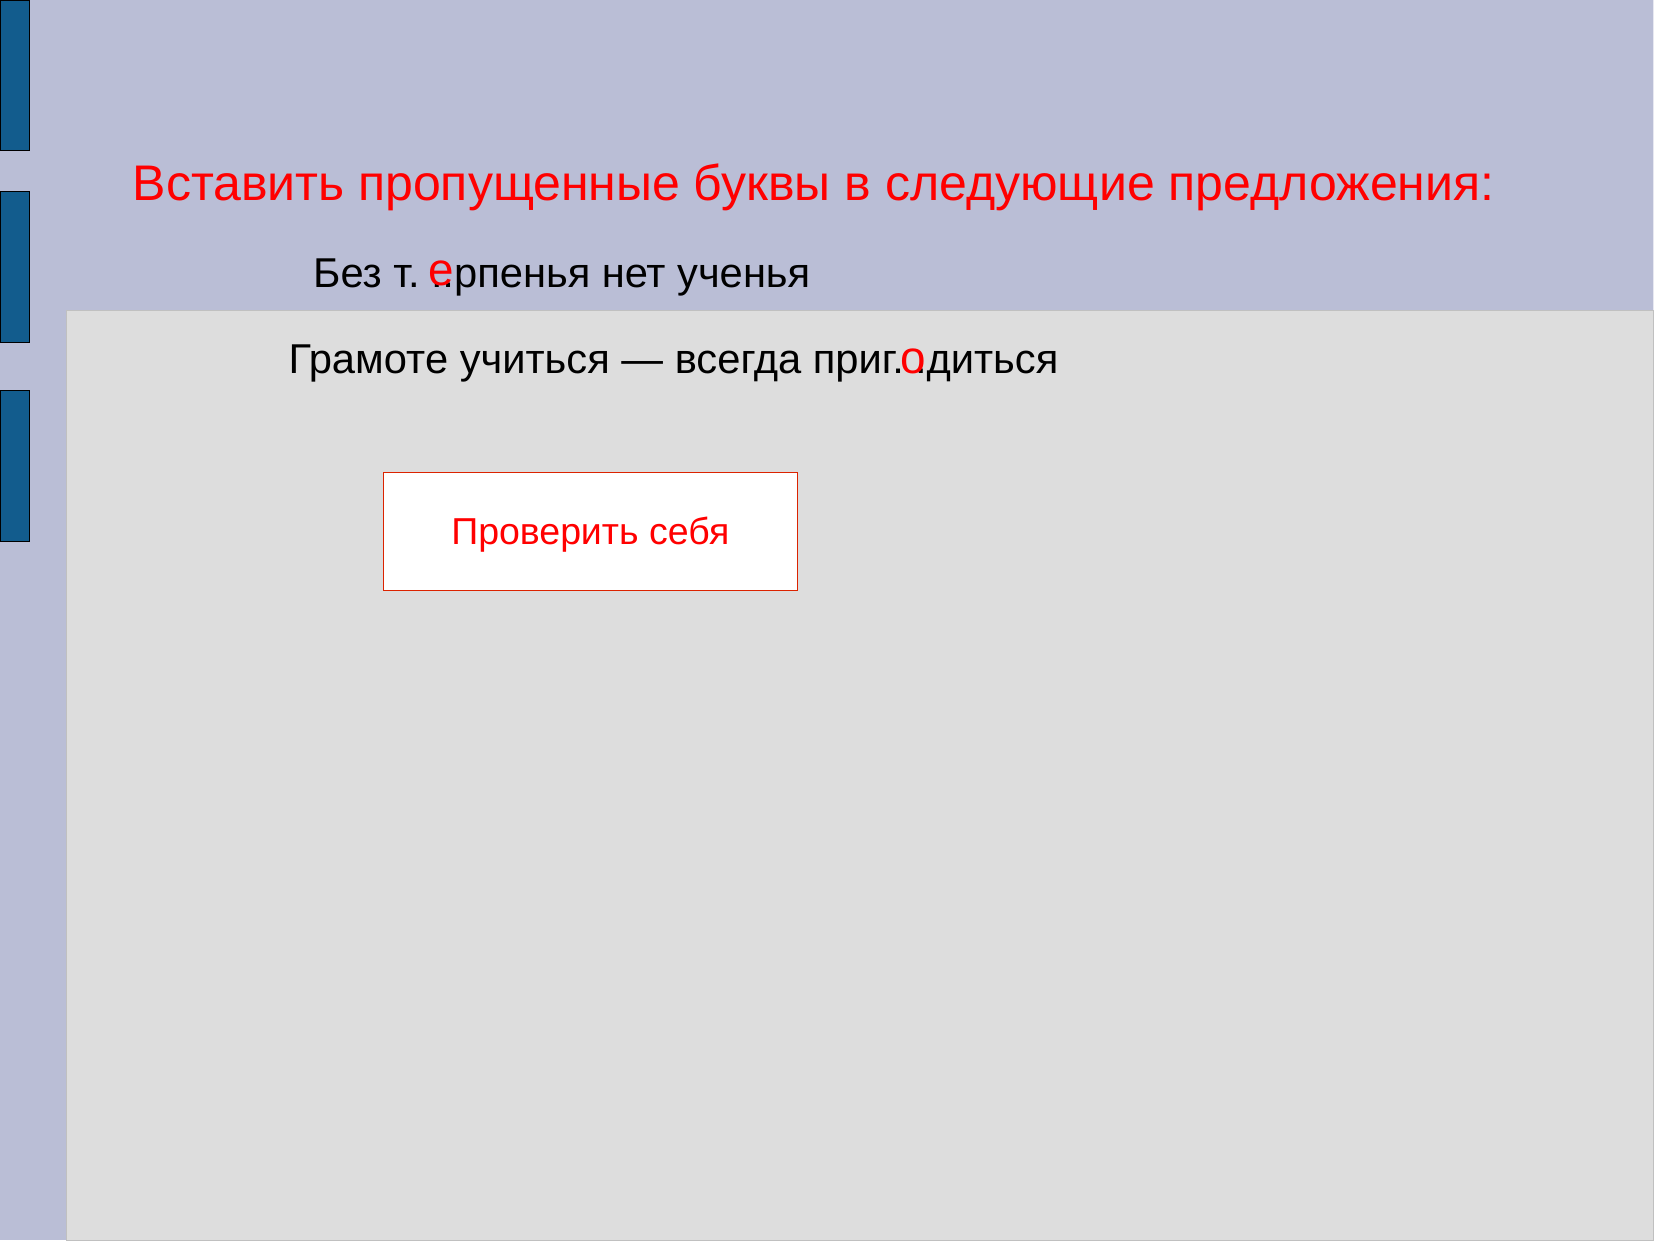

Вставить пропущенные буквы в следующие предложения:
е
Без т. ..рпенья нет ученья
о
Грамоте учиться — всегда приг. .диться
Проверить себя